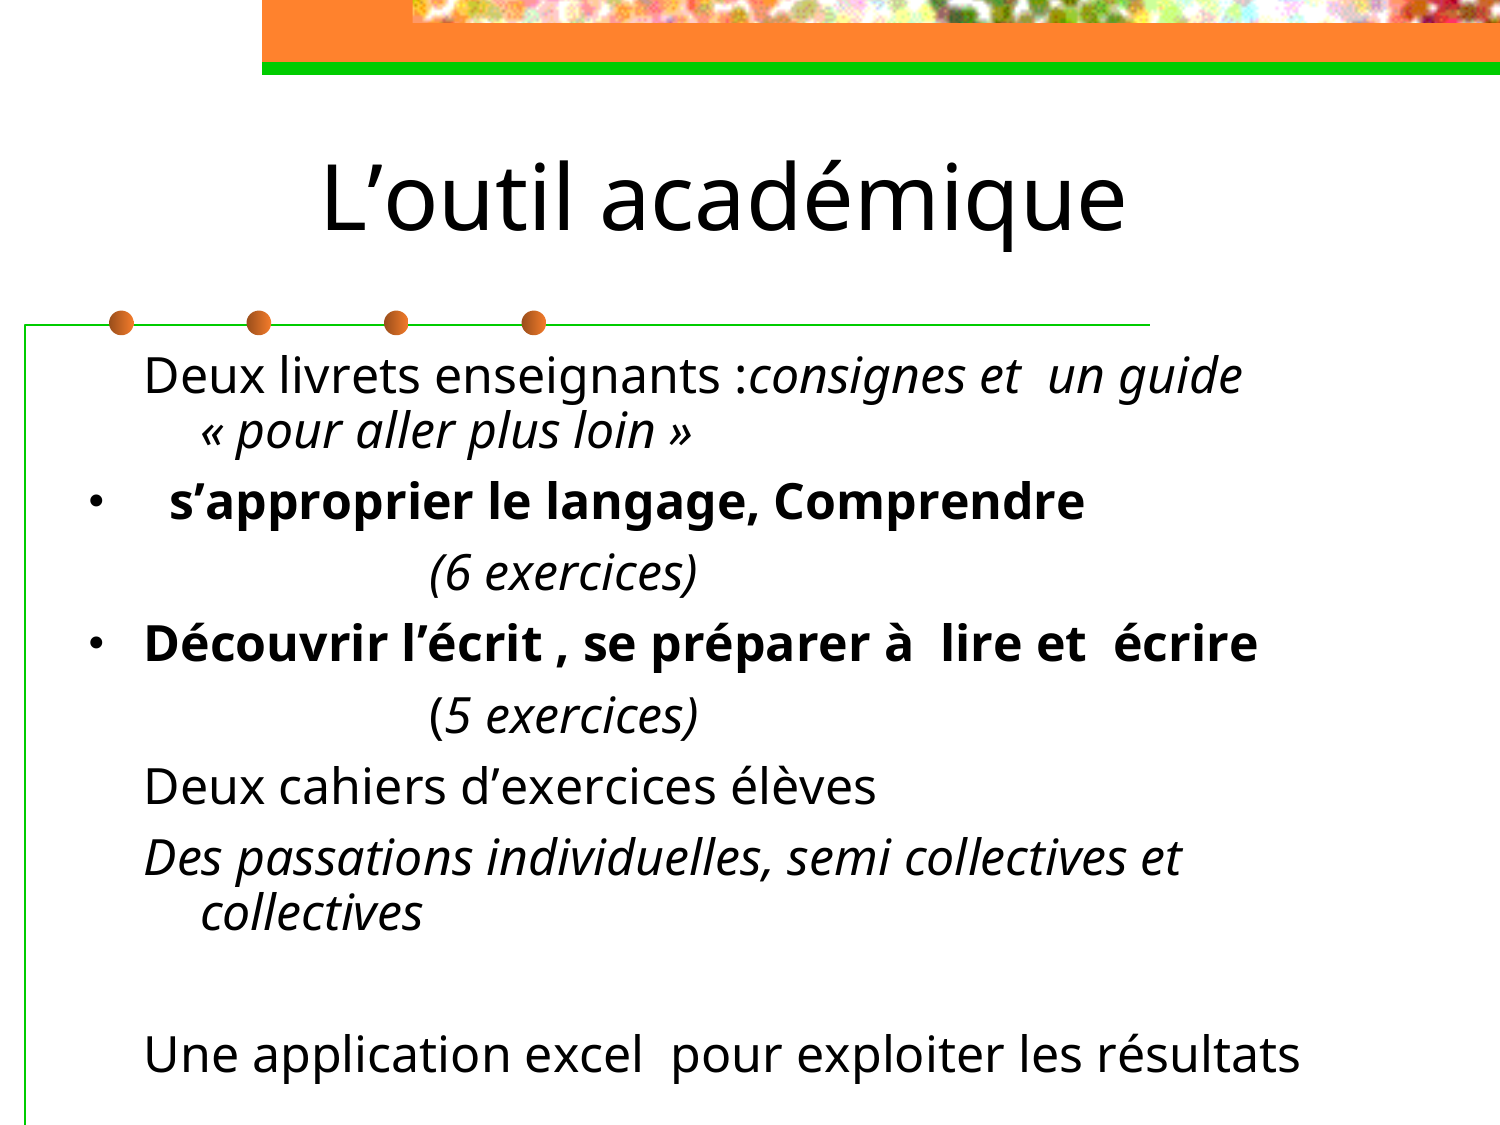

# L’outil académique
Deux livrets enseignants :consignes et un guide « pour aller plus loin »
 s’approprier le langage, Comprendre
 (6 exercices)
Découvrir l’écrit , se préparer à lire et écrire
 (5 exercices)
Deux cahiers d’exercices élèves
Des passations individuelles, semi collectives et collectives
Une application excel pour exploiter les résultats